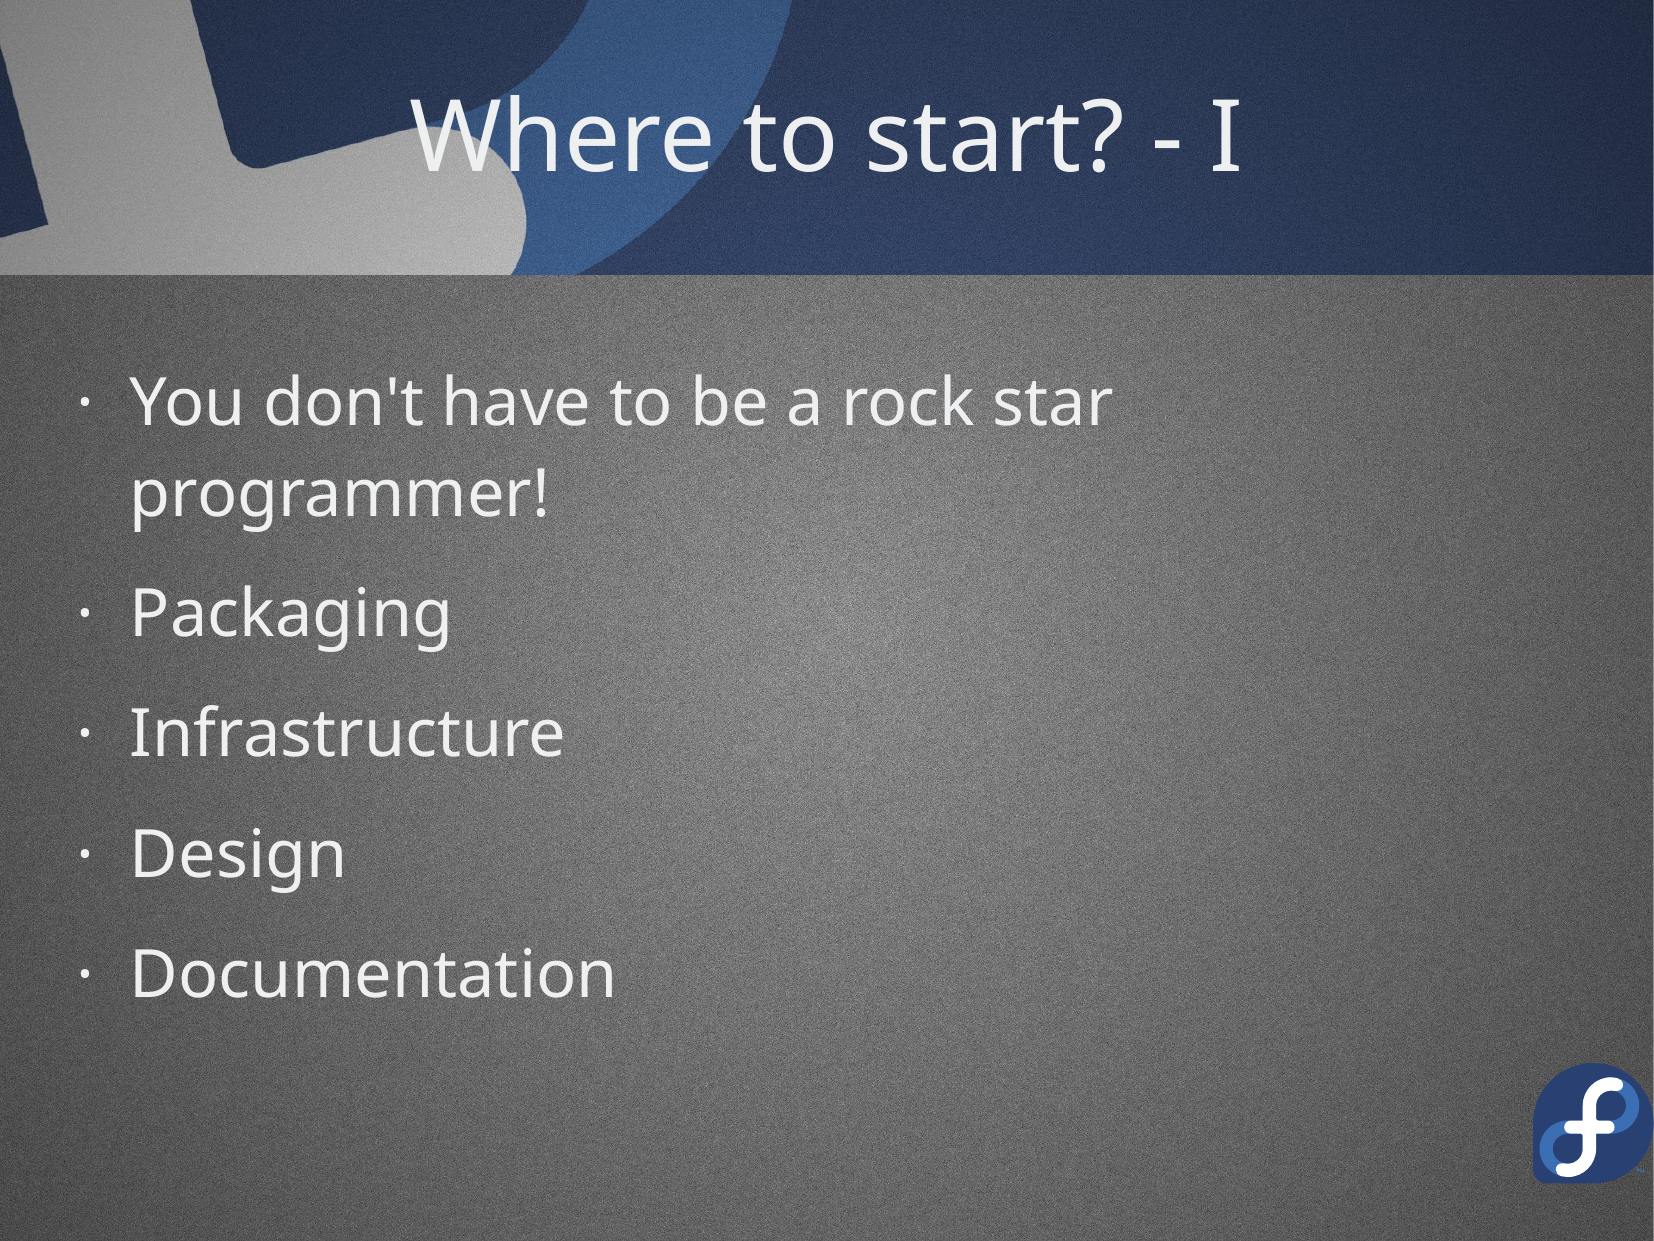

# Where to start? - I
You don't have to be a rock star programmer!
Packaging
Infrastructure
Design
Documentation